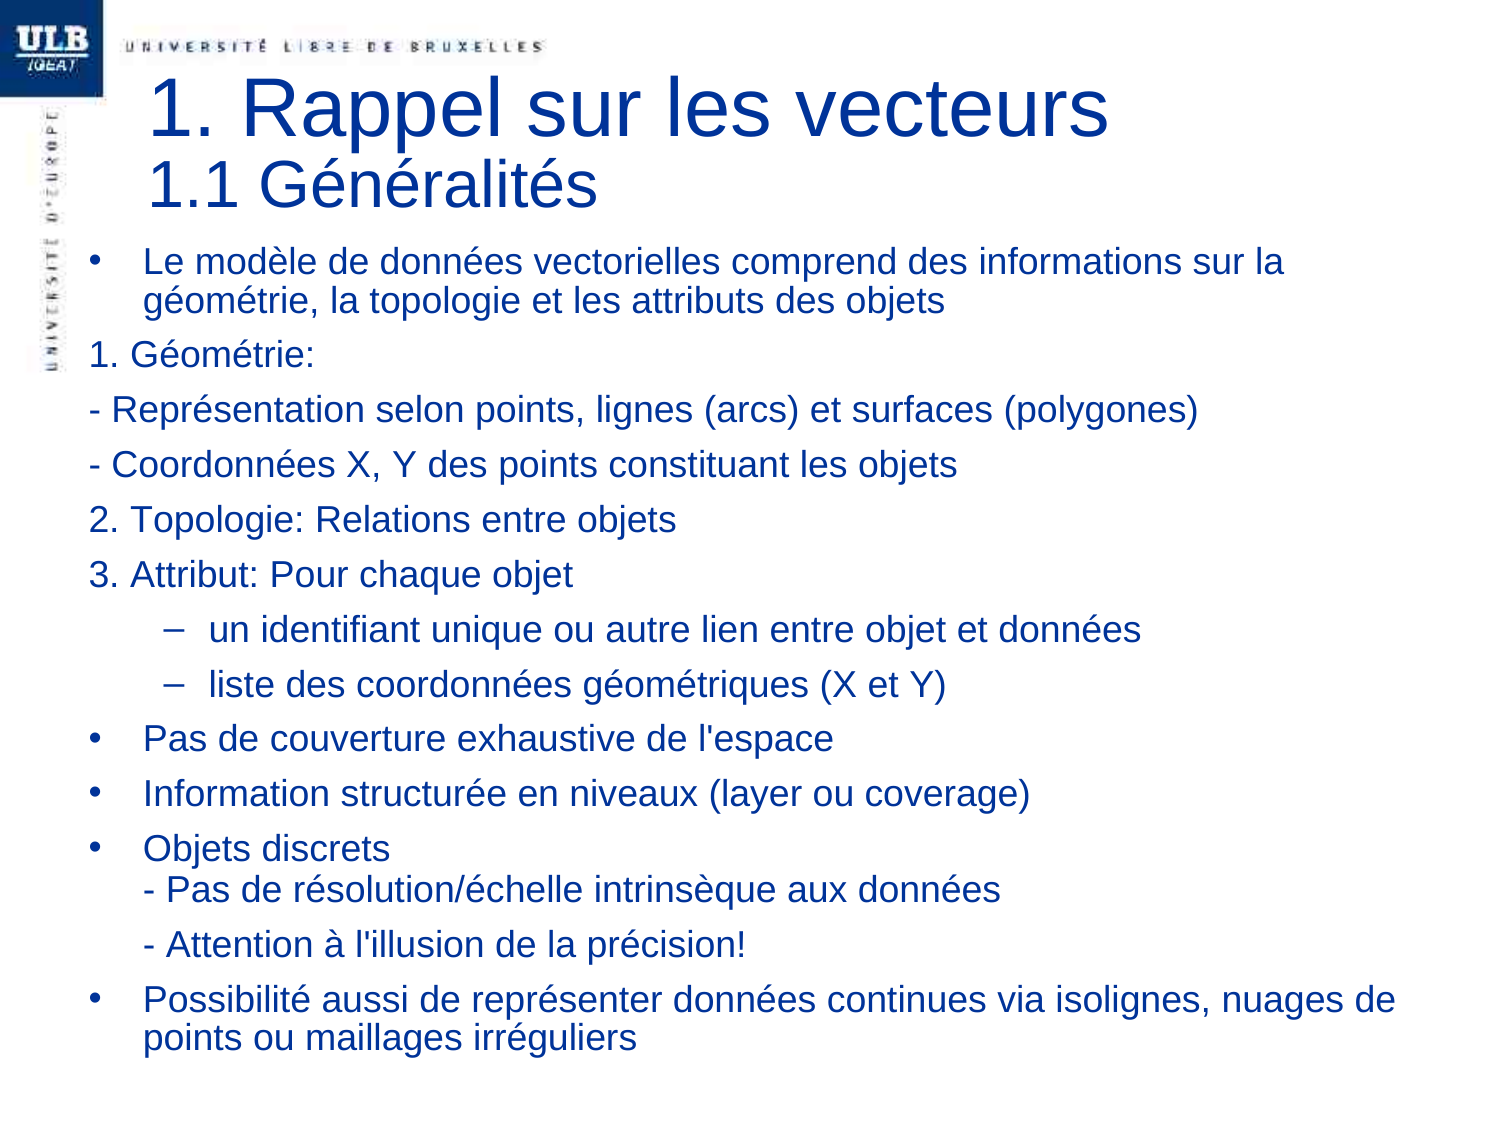

1. Rappel sur les vecteurs
1.1 Généralités
Le modèle de données vectorielles comprend des informations sur la géométrie, la topologie et les attributs des objets
1. Géométrie:
- Représentation selon points, lignes (arcs) et surfaces (polygones)‏
- Coordonnées X, Y des points constituant les objets
2. Topologie: Relations entre objets
3. Attribut: Pour chaque objet
un identifiant unique ou autre lien entre objet et données
liste des coordonnées géométriques (X et Y)‏
Pas de couverture exhaustive de l'espace
Information structurée en niveaux (layer ou coverage)
Objets discrets
	- Pas de résolution/échelle intrinsèque aux données
	- Attention à l'illusion de la précision!
Possibilité aussi de représenter données continues via isolignes, nuages de points ou maillages irréguliers